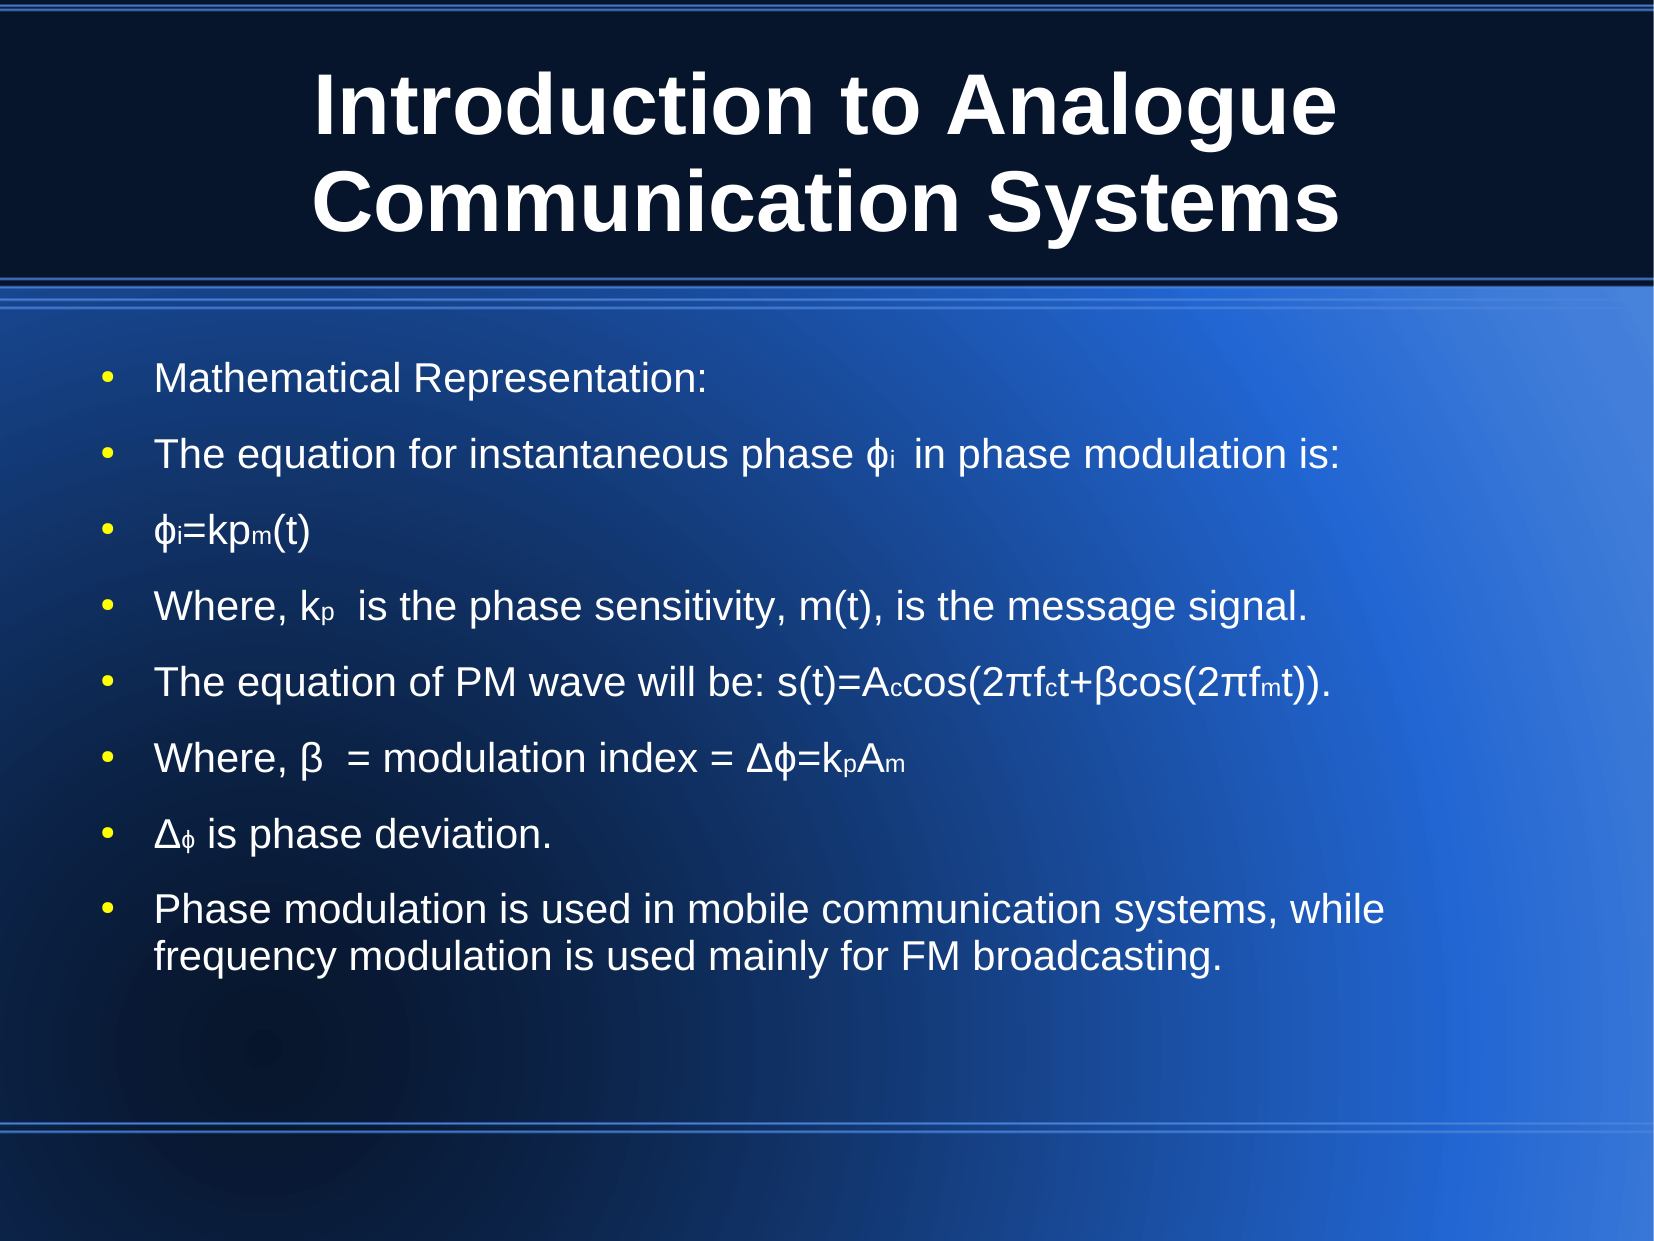

# Introduction to Analogue Communication Systems
Mathematical Representation:
The equation for instantaneous phase ϕi in phase modulation is:
ϕi=kpm(t)
Where, kp is the phase sensitivity, m(t), is the message signal.
The equation of PM wave will be: s(t)=Accos(2πfct+βcos(2πfmt)).
Where, β = modulation index = Δϕ=kpAm
Δϕ is phase deviation.
Phase modulation is used in mobile communication systems, while frequency modulation is used mainly for FM broadcasting.